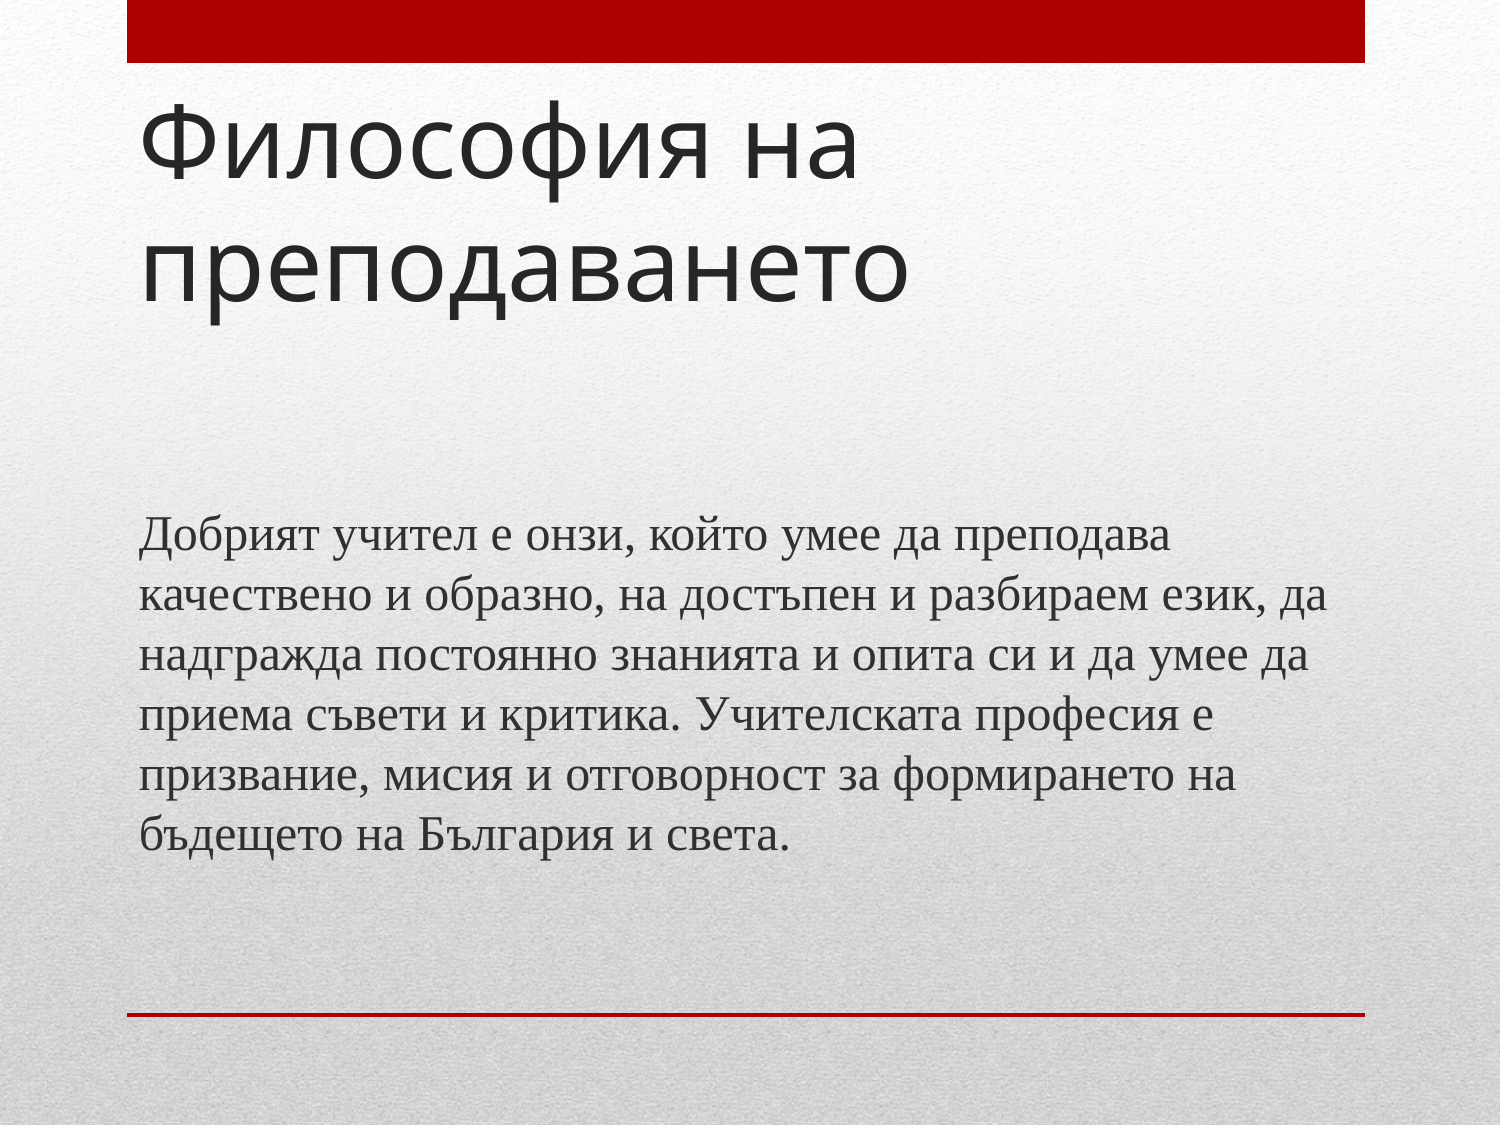

# Философия на преподаването
Добрият учител е онзи, който умее да преподава качествено и образно, на достъпен и разбираем език, да надгражда постоянно знанията и опита си и да умее да приема съвети и критика. Учителската професия е призвание, мисия и отговорност за формирането на бъдещето на България и света.